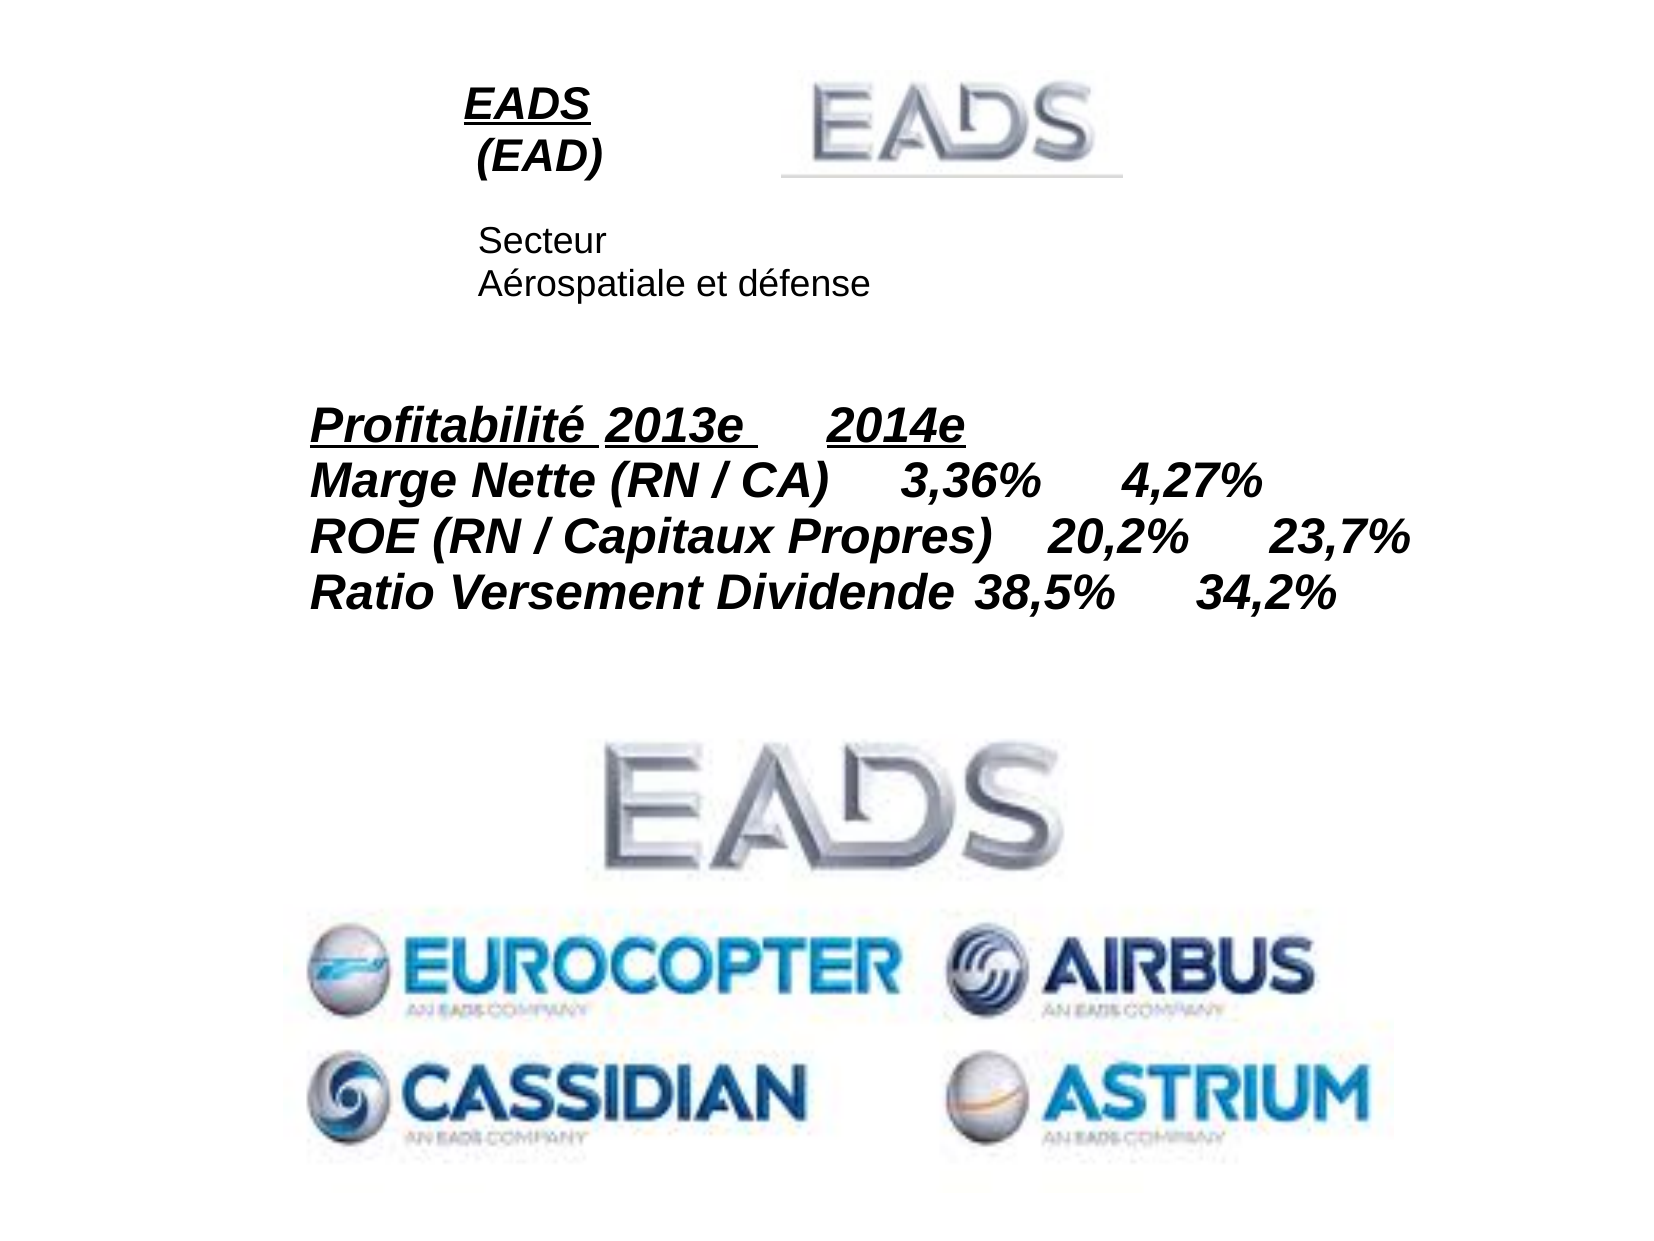

EADS
 (EAD)
Secteur
Aérospatiale et défense
Profitabilité 	2013e 	2014e
Marge Nette (RN / CA) 	3,36% 	4,27%
ROE (RN / Capitaux Propres) 	20,2% 	23,7%
Ratio Versement Dividende 	38,5% 	34,2%